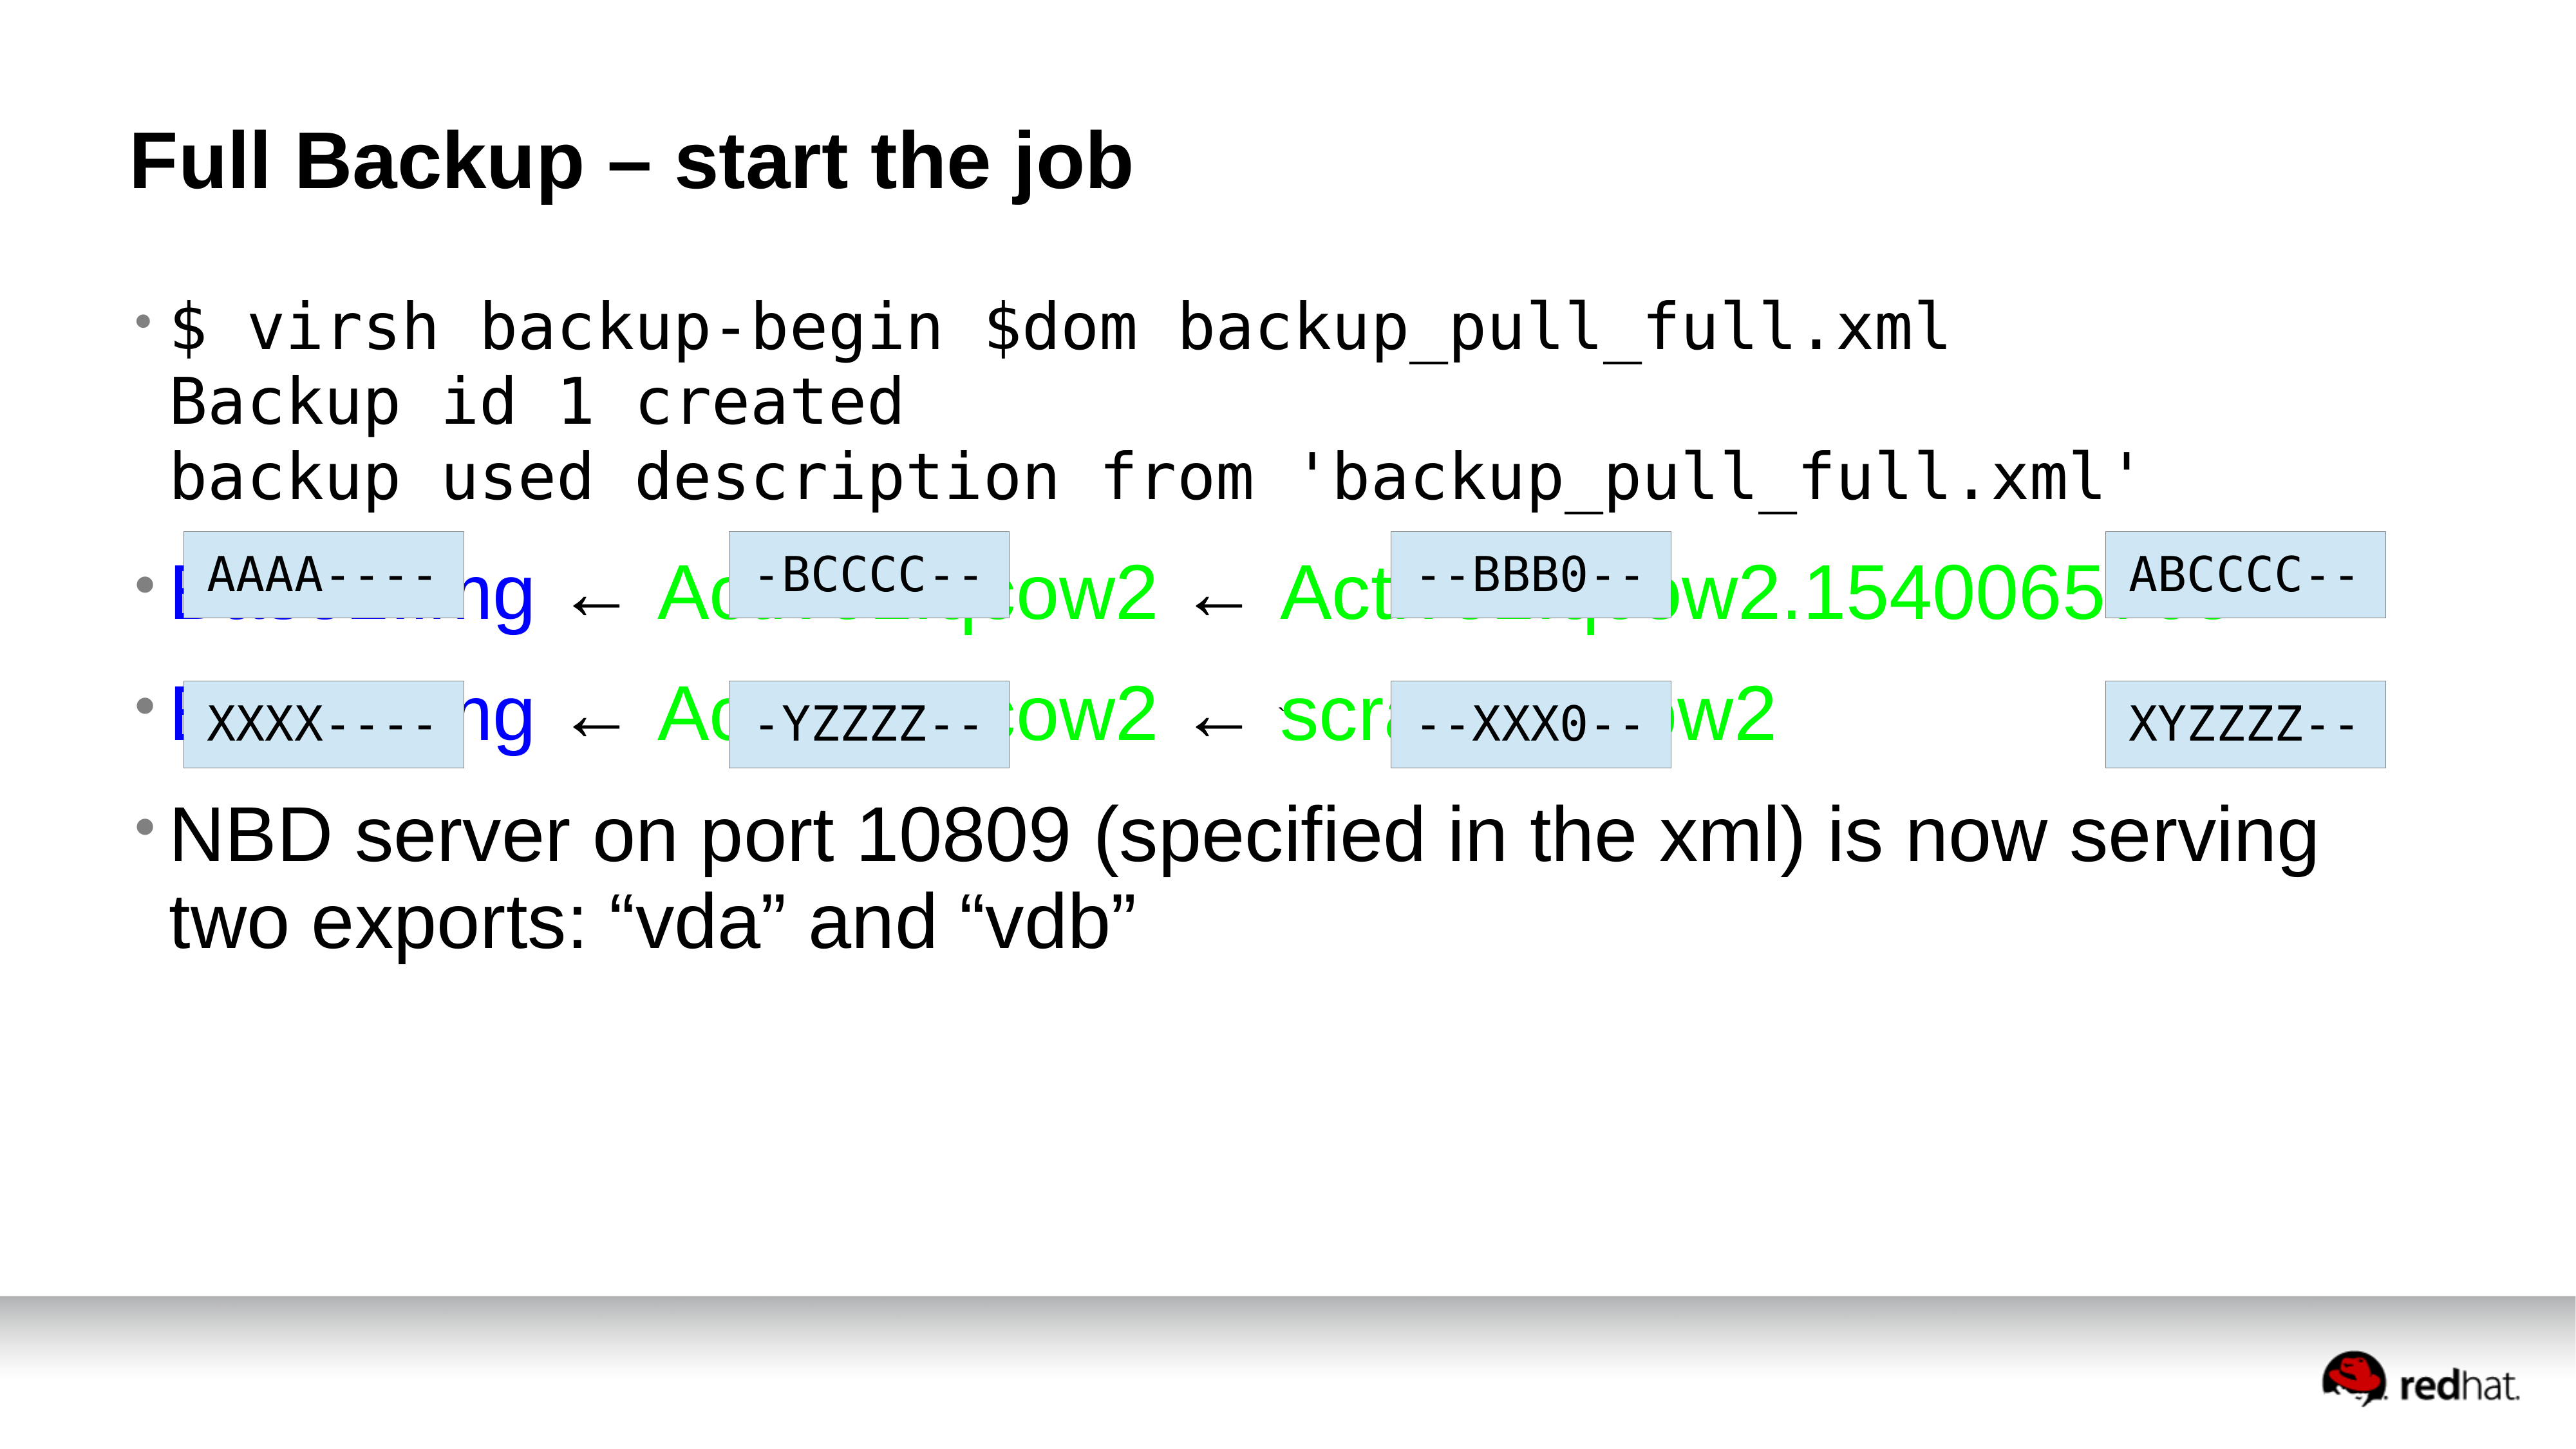

`
# Full Backup – start the job
$ virsh backup-begin $dom backup_pull_full.xml
Backup id 1 created
backup used description from 'backup_pull_full.xml'
Base1.img ← Active1.qcow2 ← Active1.qcow2.1540065765
Base2.img ← Active2.qcow2 ← scratch.qcow2
NBD server on port 10809 (specified in the xml) is now serving two exports: “vda” and “vdb”
AAAA----
XXXX----
-BBBB---
--------
ABBBB---
-YYYY---
--------
XYYYY---
-BCCCC--
--BBB0--
ABCCCC--
-YZZZZ--
--XXX0--
XYZZZZ--